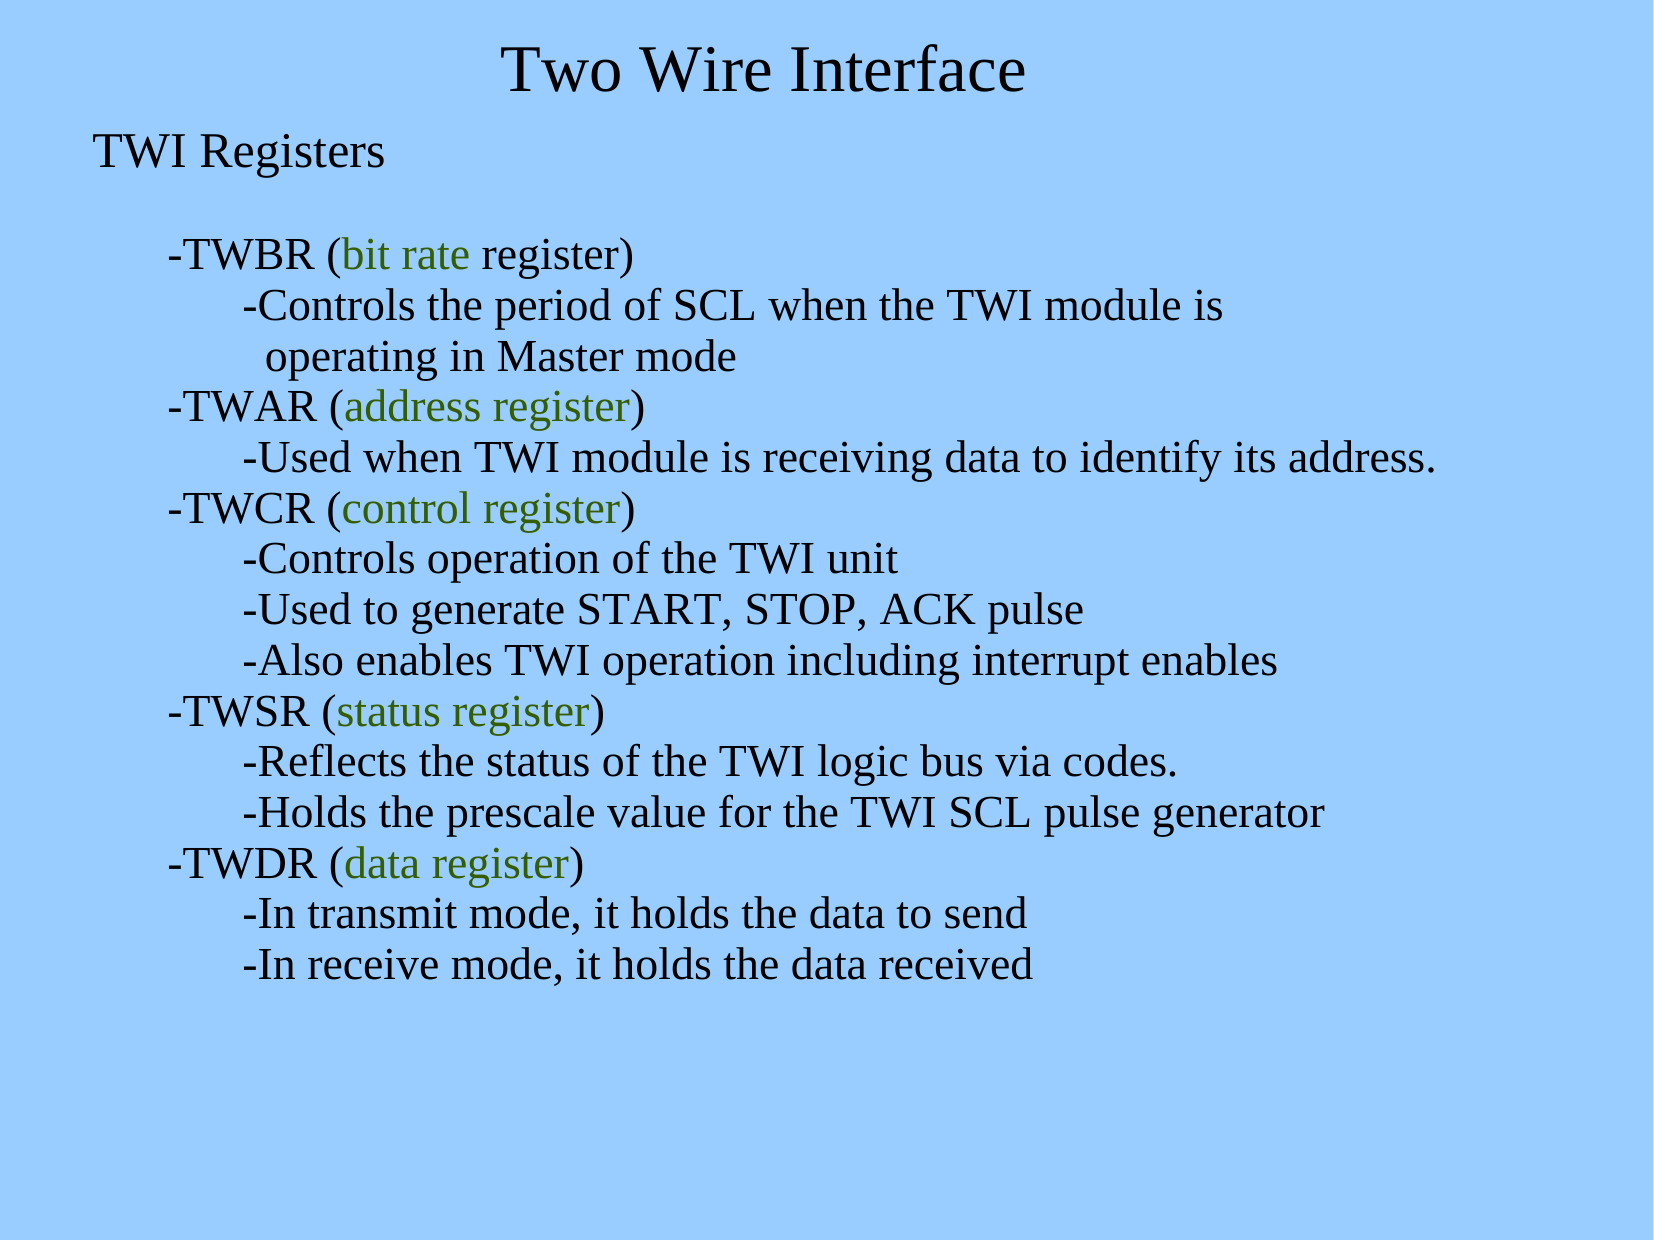

Two Wire Interface
TWI Registers
	-TWBR (bit rate register)
		-Controls the period of SCL when the TWI module is
 operating in Master mode
	-TWAR (address register)
		-Used when TWI module is receiving data to identify its address.
	-TWCR (control register)
		-Controls operation of the TWI unit
		-Used to generate START, STOP, ACK pulse
		-Also enables TWI operation including interrupt enables
	-TWSR (status register)
		-Reflects the status of the TWI logic bus via codes.
		-Holds the prescale value for the TWI SCL pulse generator
	-TWDR (data register)
		-In transmit mode, it holds the data to send
		-In receive mode, it holds the data received